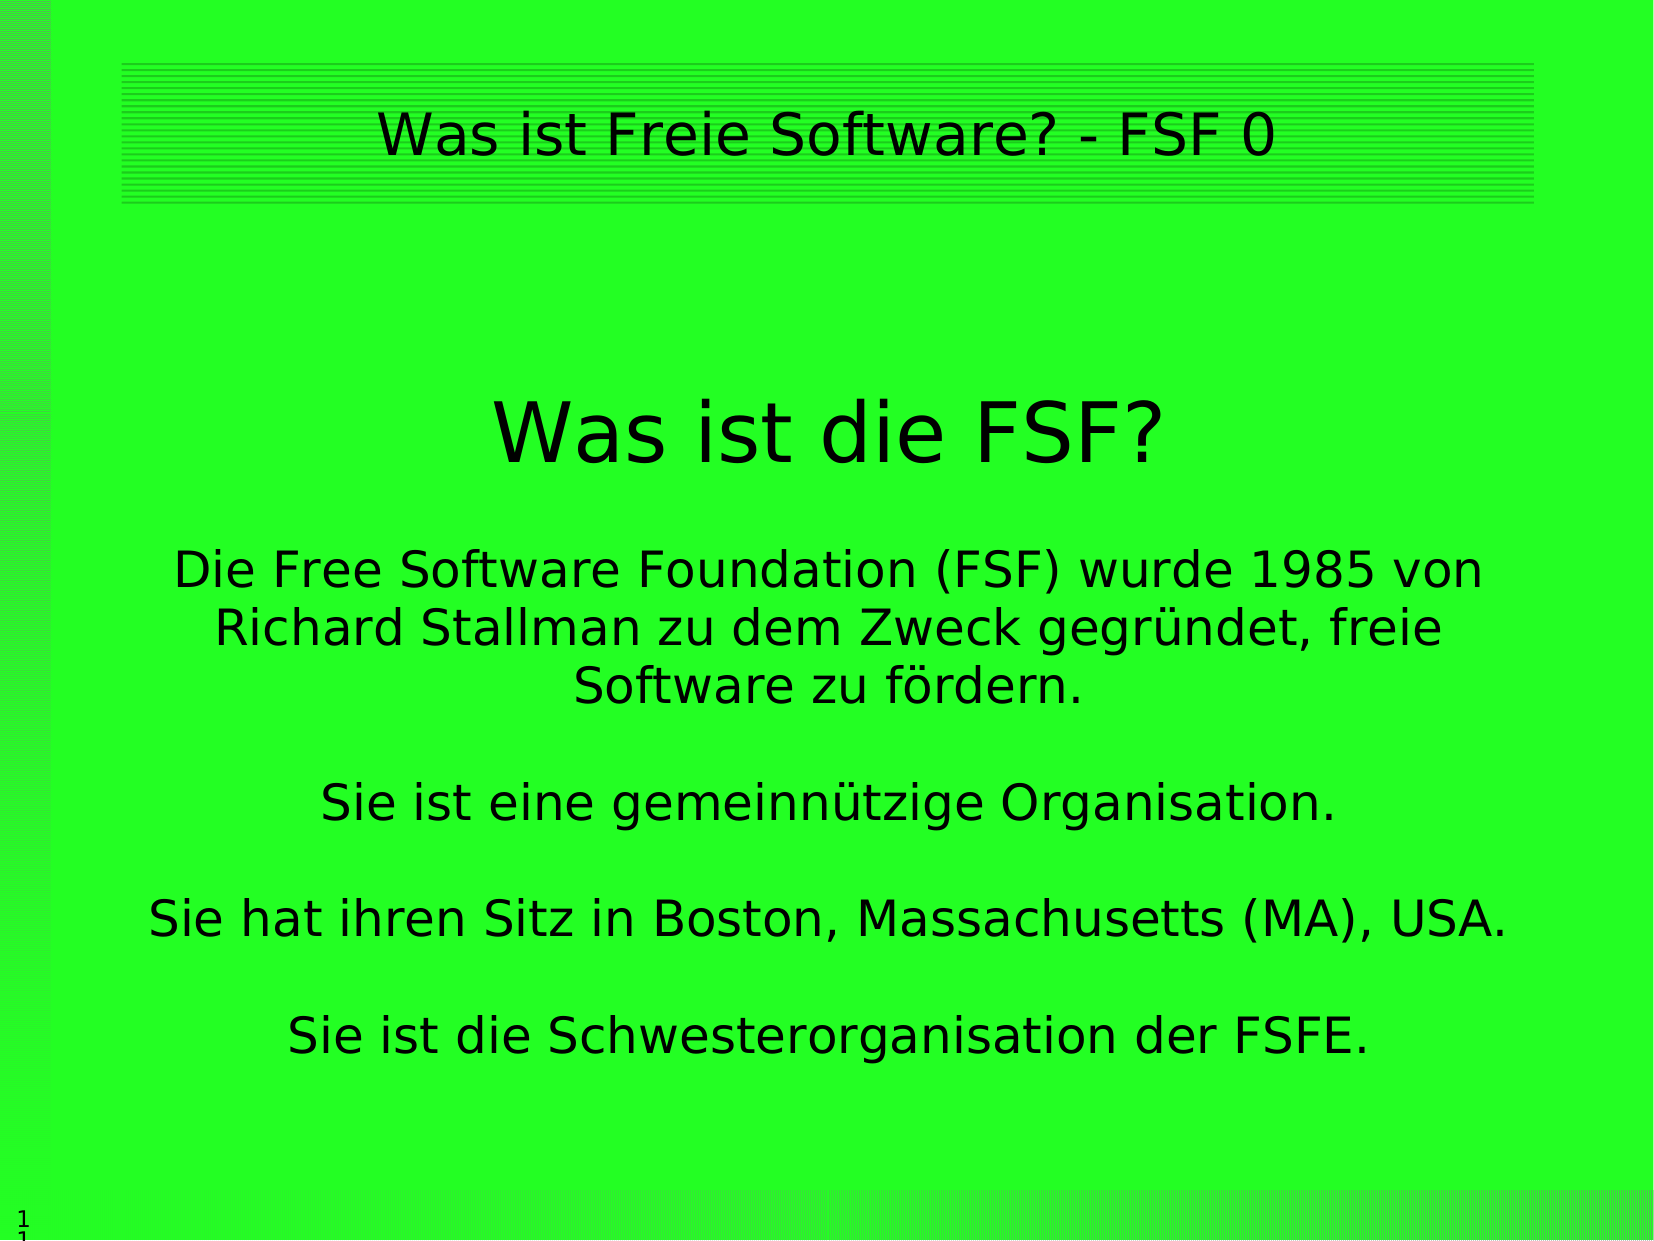

# Was ist Freie Software? - FSF 0
Was ist die FSF?
Die Free Software Foundation (FSF) wurde 1985 von Richard Stallman zu dem Zweck gegründet, freie Software zu fördern.
Sie ist eine gemeinnützige Organisation.
Sie hat ihren Sitz in Boston, Massachusetts (MA), USA.
Sie ist die Schwesterorganisation der FSFE.